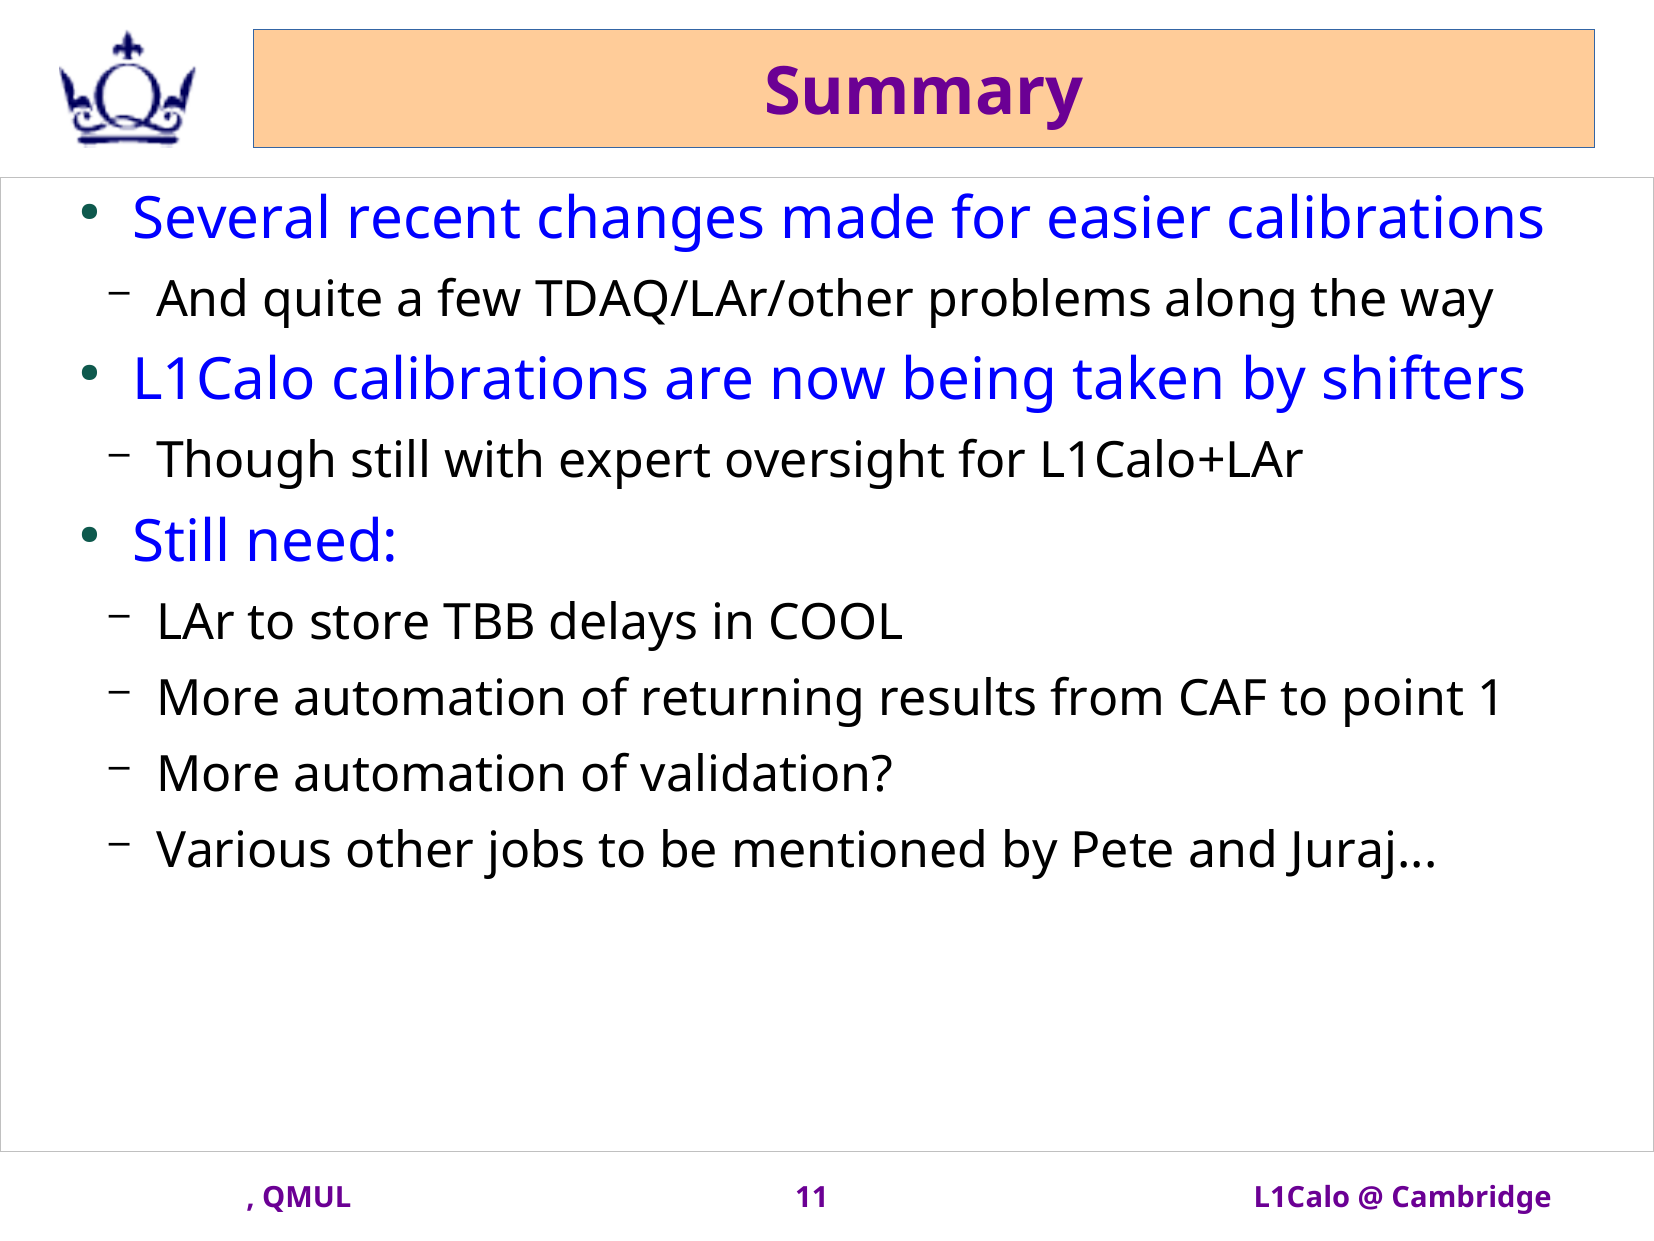

# Summary
Several recent changes made for easier calibrations
And quite a few TDAQ/LAr/other problems along the way
L1Calo calibrations are now being taken by shifters
Though still with expert oversight for L1Calo+LAr
Still need:
LAr to store TBB delays in COOL
More automation of returning results from CAF to point 1
More automation of validation?
Various other jobs to be mentioned by Pete and Juraj...